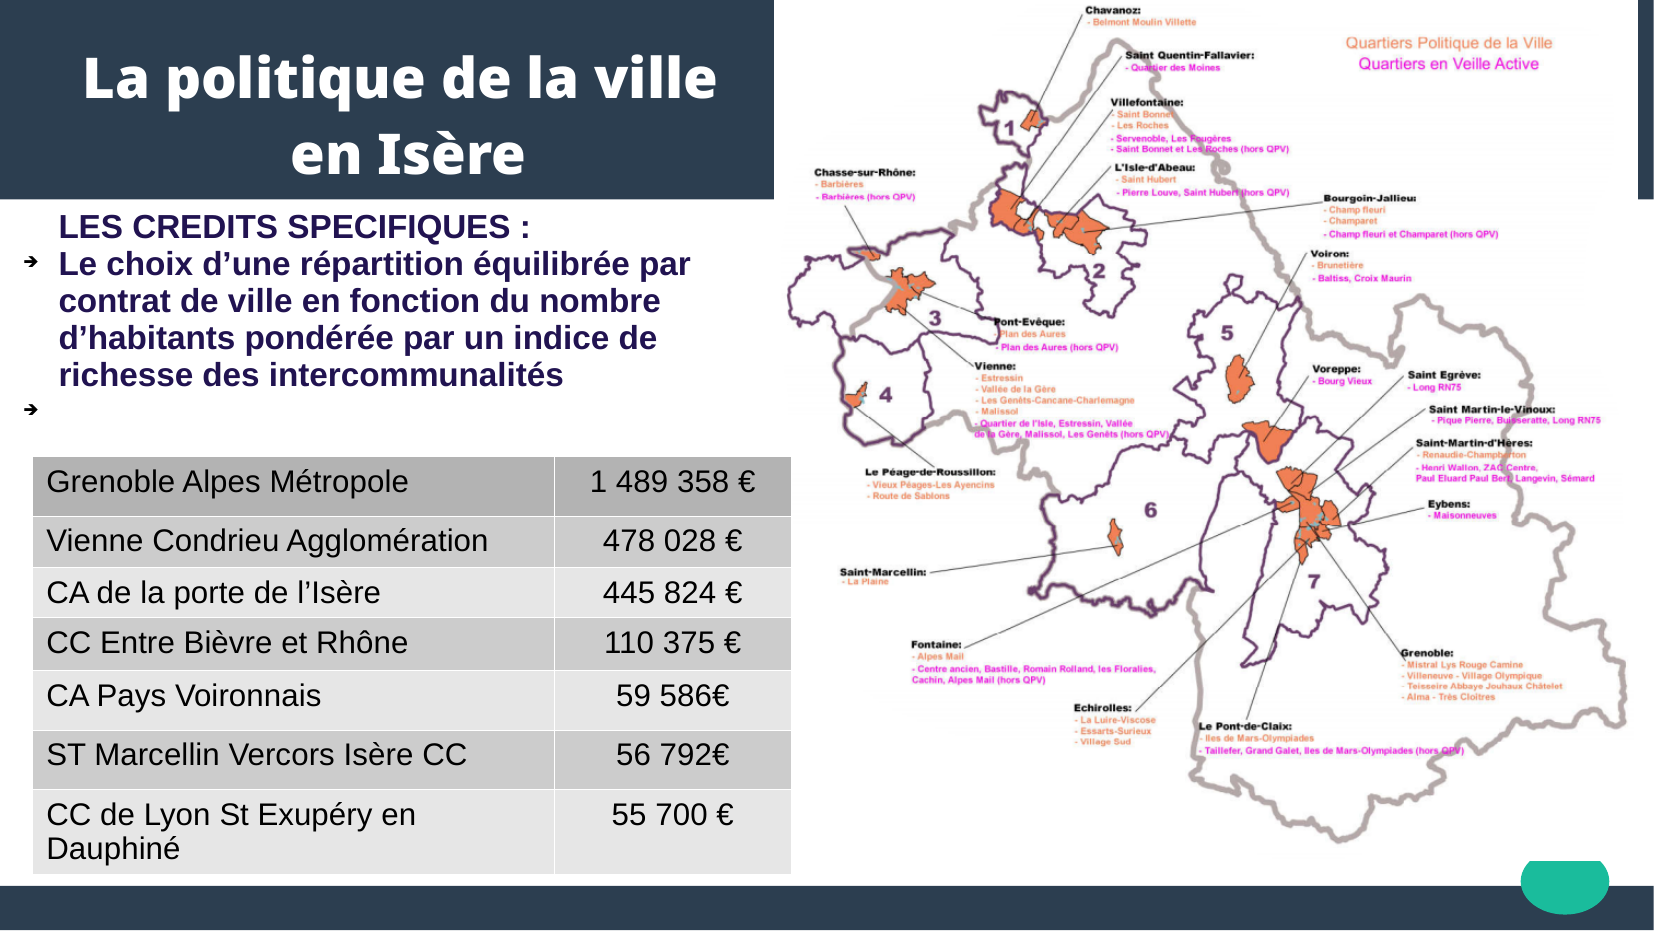

# La politique de la ville en Isère
LES CREDITS SPECIFIQUES :
Le choix d’une répartition équilibrée par contrat de ville en fonction du nombre d’habitants pondérée par un indice de richesse des intercommunalités
| Grenoble Alpes Métropole | 1 489 358 € |
| --- | --- |
| Vienne Condrieu Agglomération | 478 028 € |
| CA de la porte de l’Isère | 445 824 € |
| CC Entre Bièvre et Rhône | 110 375 € |
| CA Pays Voironnais | 59 586€ |
| ST Marcellin Vercors Isère CC | 56 792€ |
| CC de Lyon St Exupéry en Dauphiné | 55 700 € |